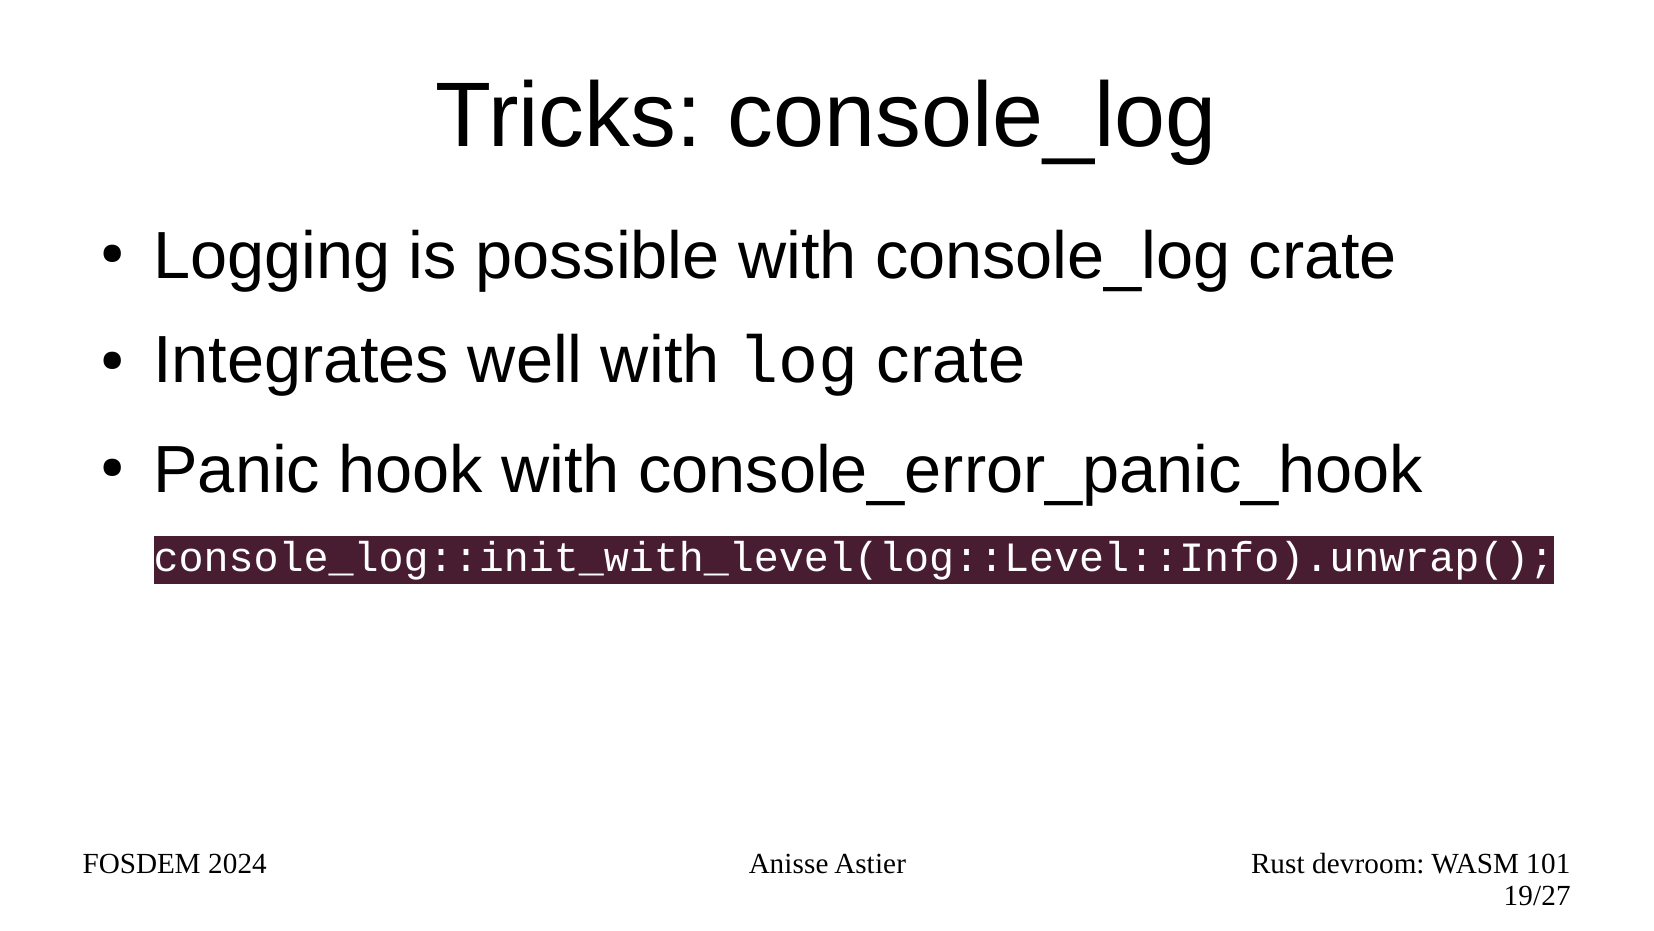

# Tricks: console_log
Logging is possible with console_log crate
Integrates well with log crate
Panic hook with console_error_panic_hook
console_log::init_with_level(log::Level::Info).unwrap();
19